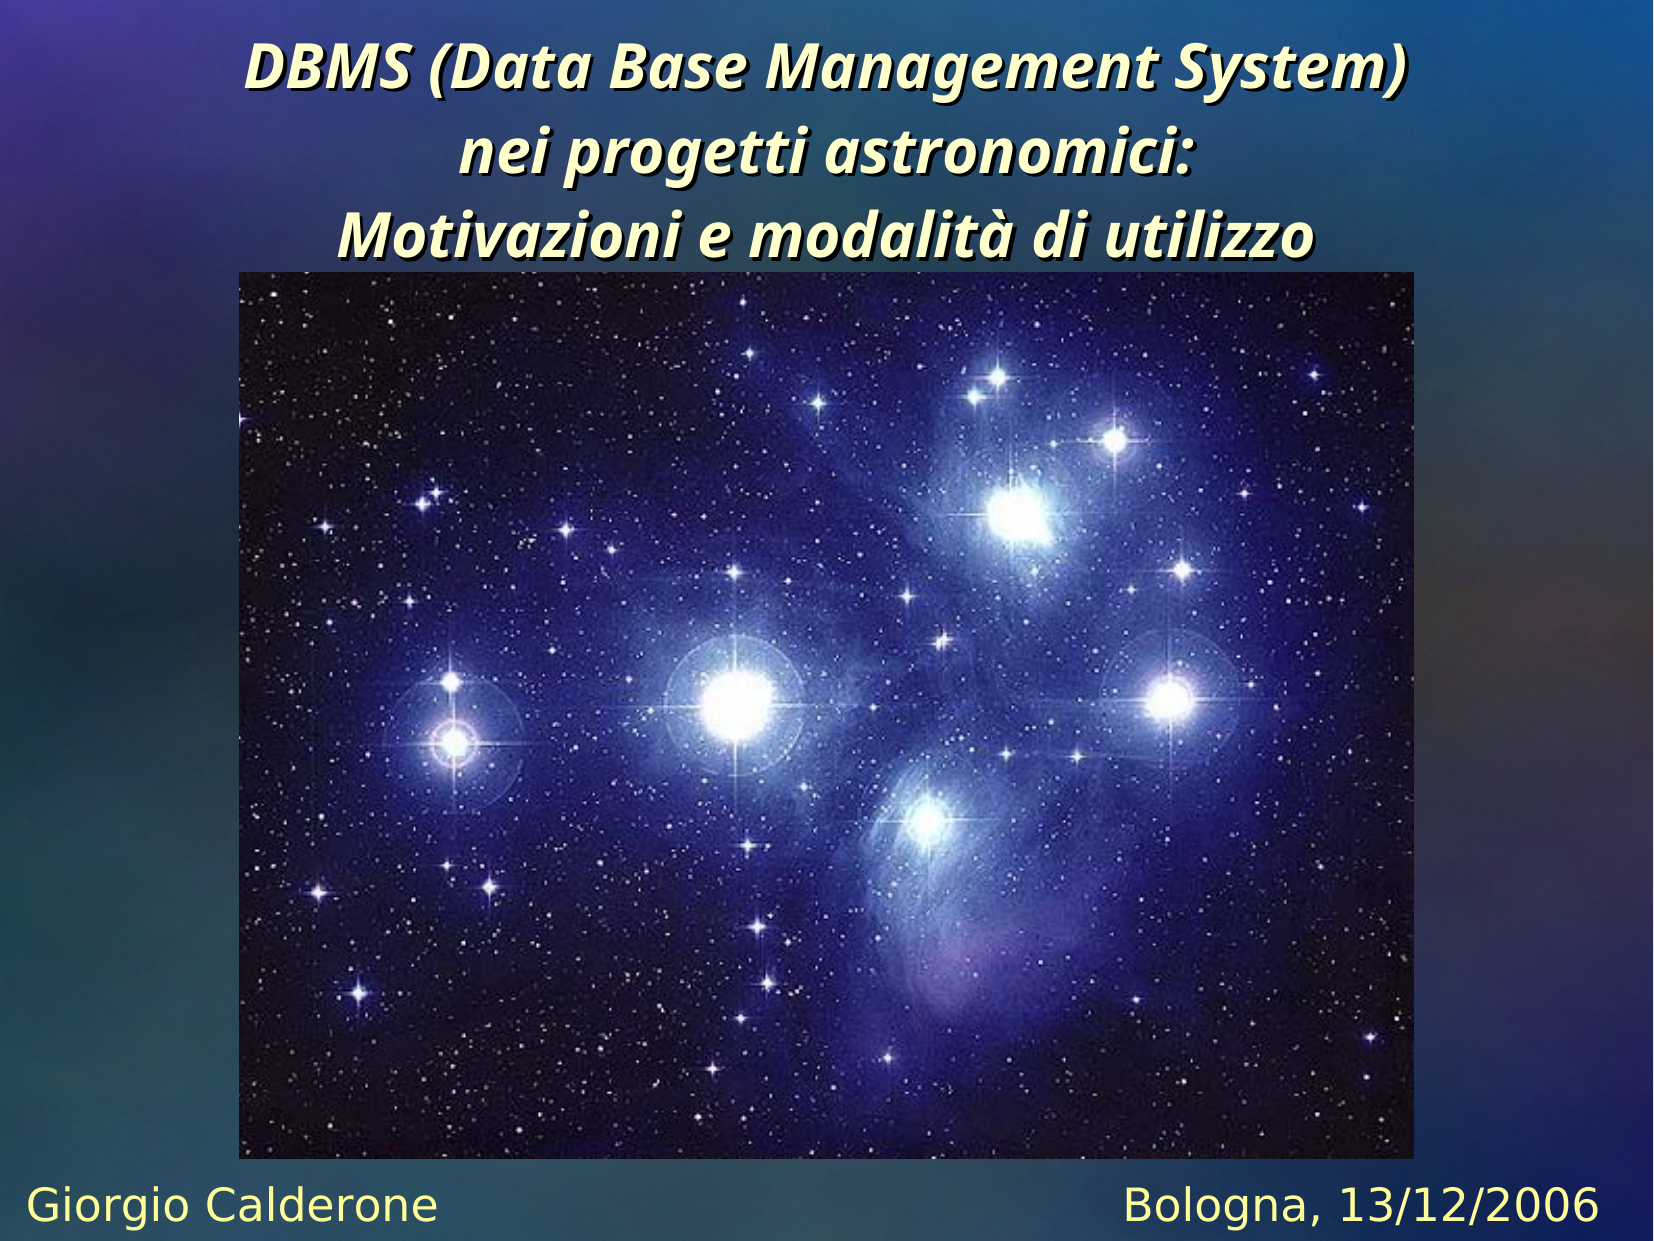

DBMS (Data Base Management System)
nei progetti astronomici:
Motivazioni e modalità di utilizzo
Giorgio Calderone
Bologna, 13/12/2006